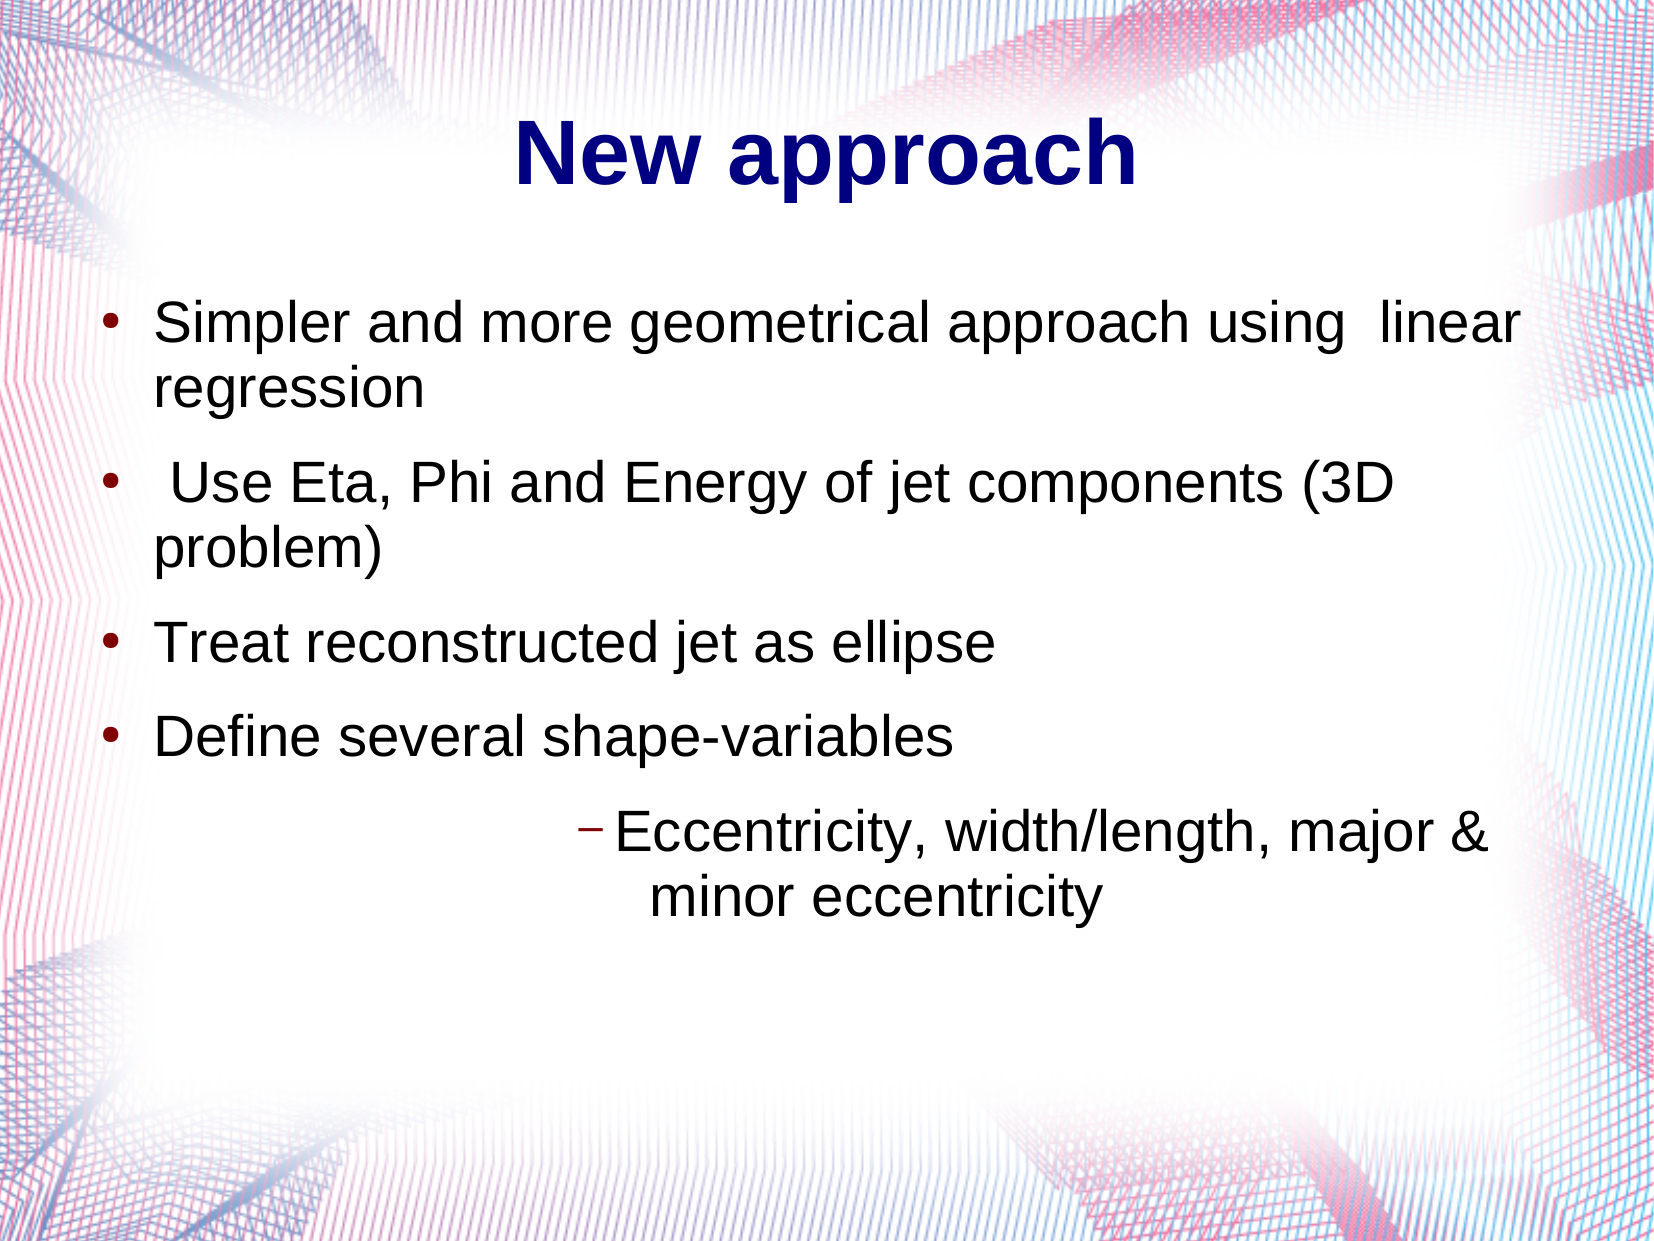

# New approach
Simpler and more geometrical approach using linear regression
 Use Eta, Phi and Energy of jet components (3D problem)
Treat reconstructed jet as ellipse
Define several shape-variables
Eccentricity, width/length, major & minor eccentricity